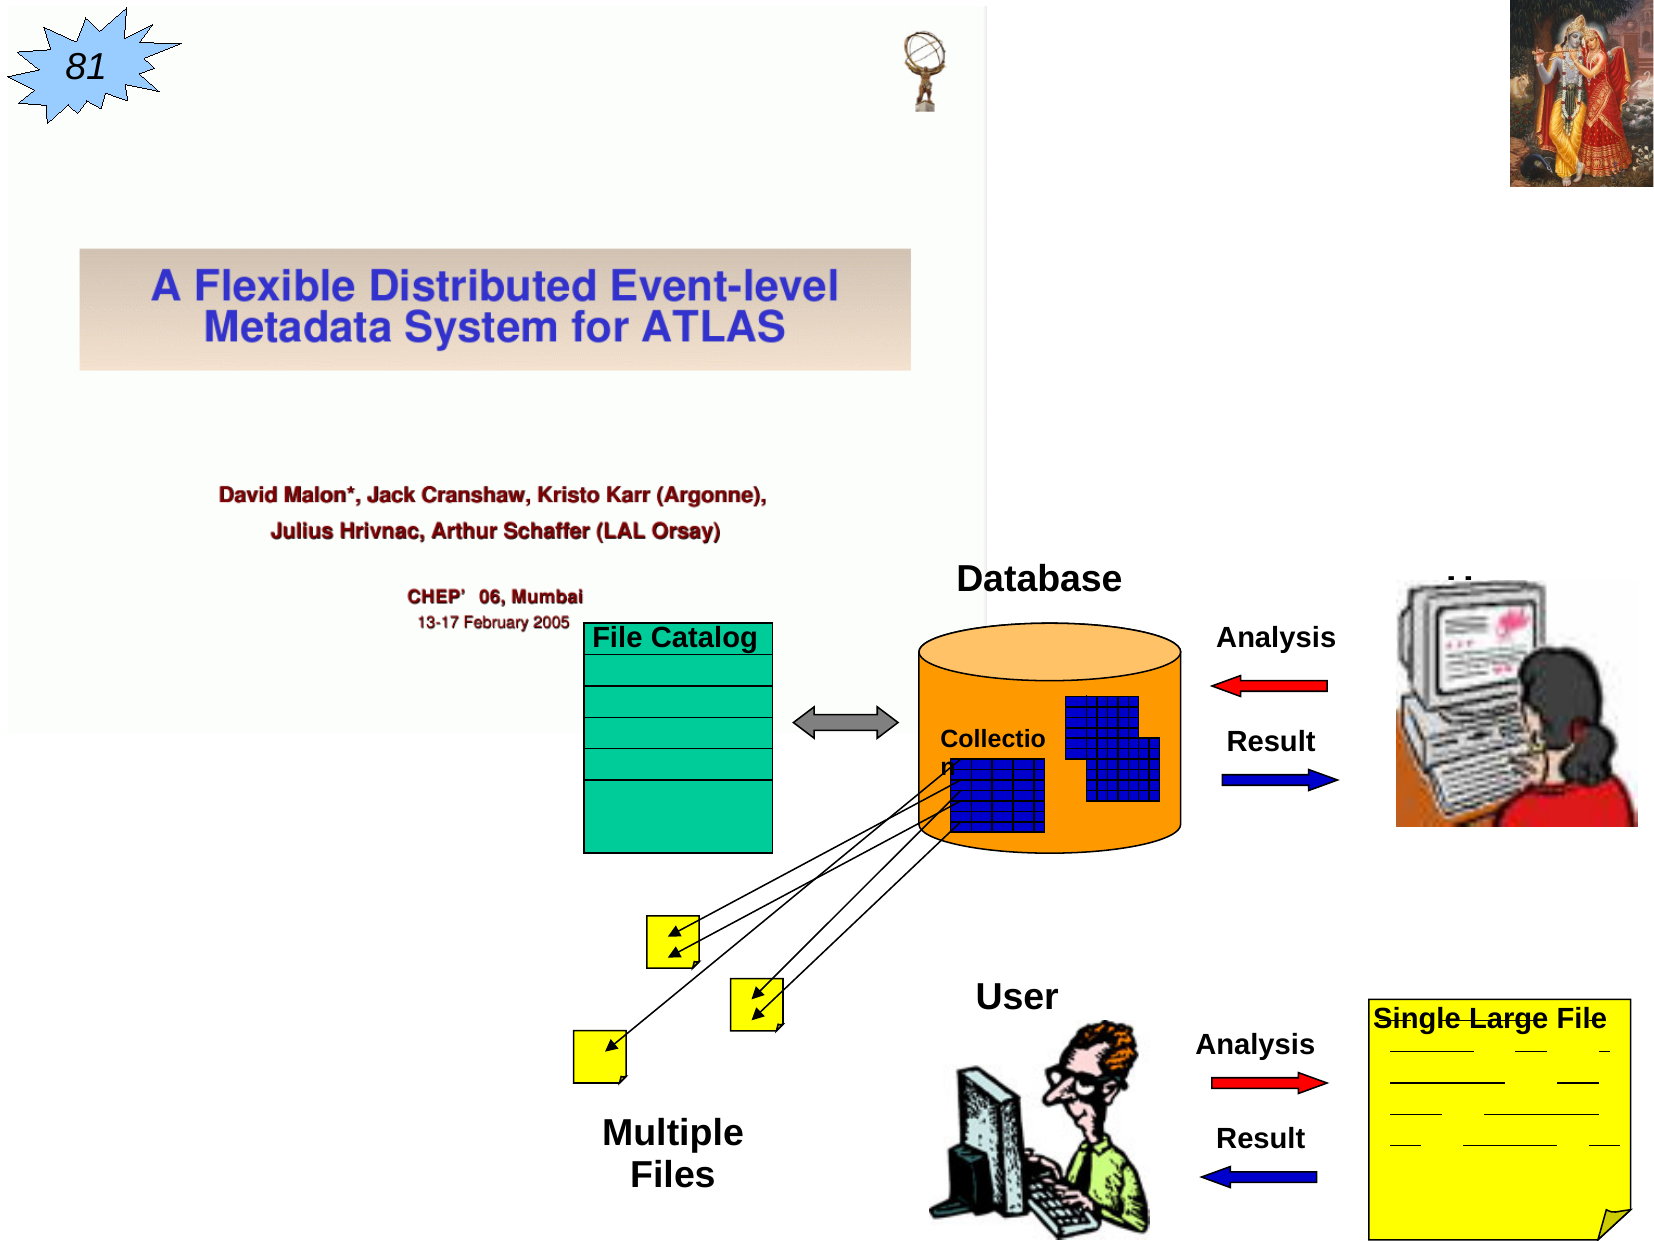

81
Database
User
Analysis
File Catalog
Collection
Result
User
Single Large File
Analysis
Multiple Files
Result